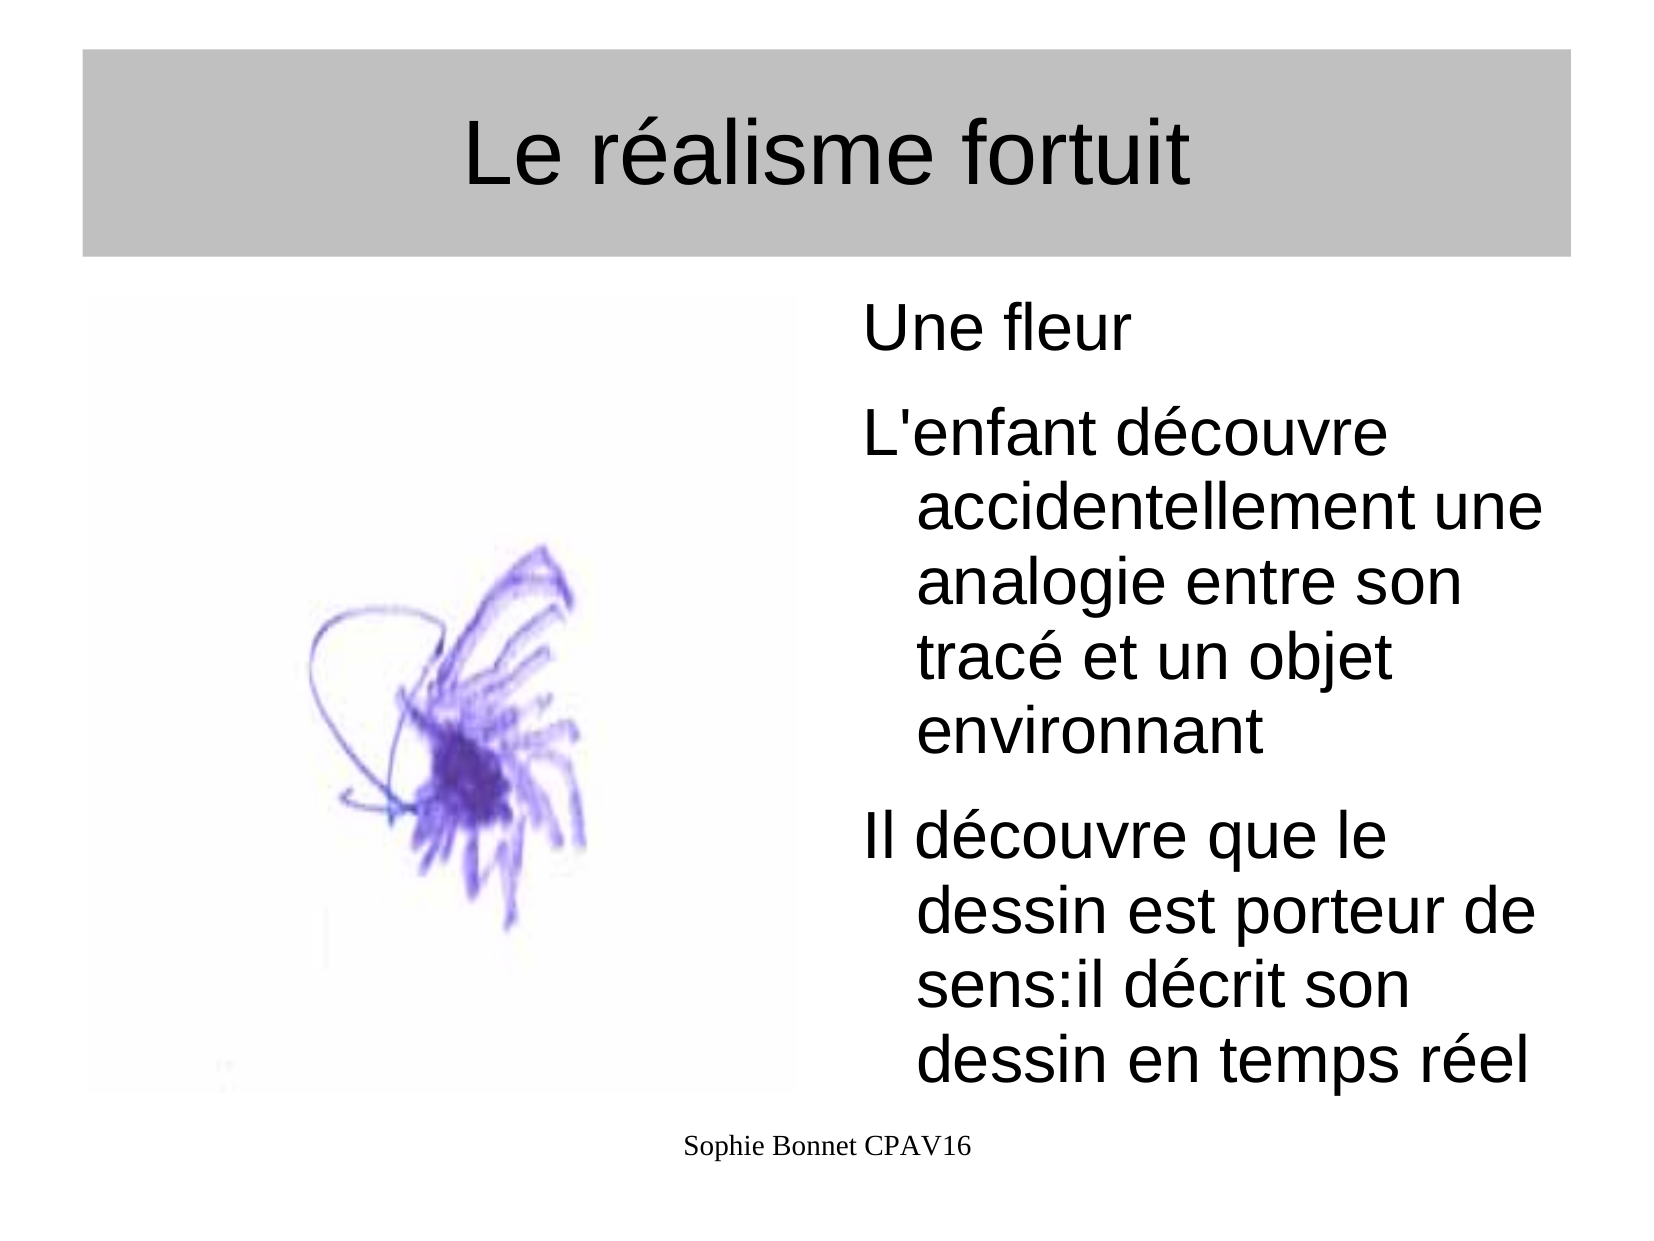

# Le réalisme fortuit
Une fleur
L'enfant découvre accidentellement une analogie entre son tracé et un objet environnant
Il découvre que le dessin est porteur de sens:il décrit son dessin en temps réel
Sophie Bonnet CPAV16